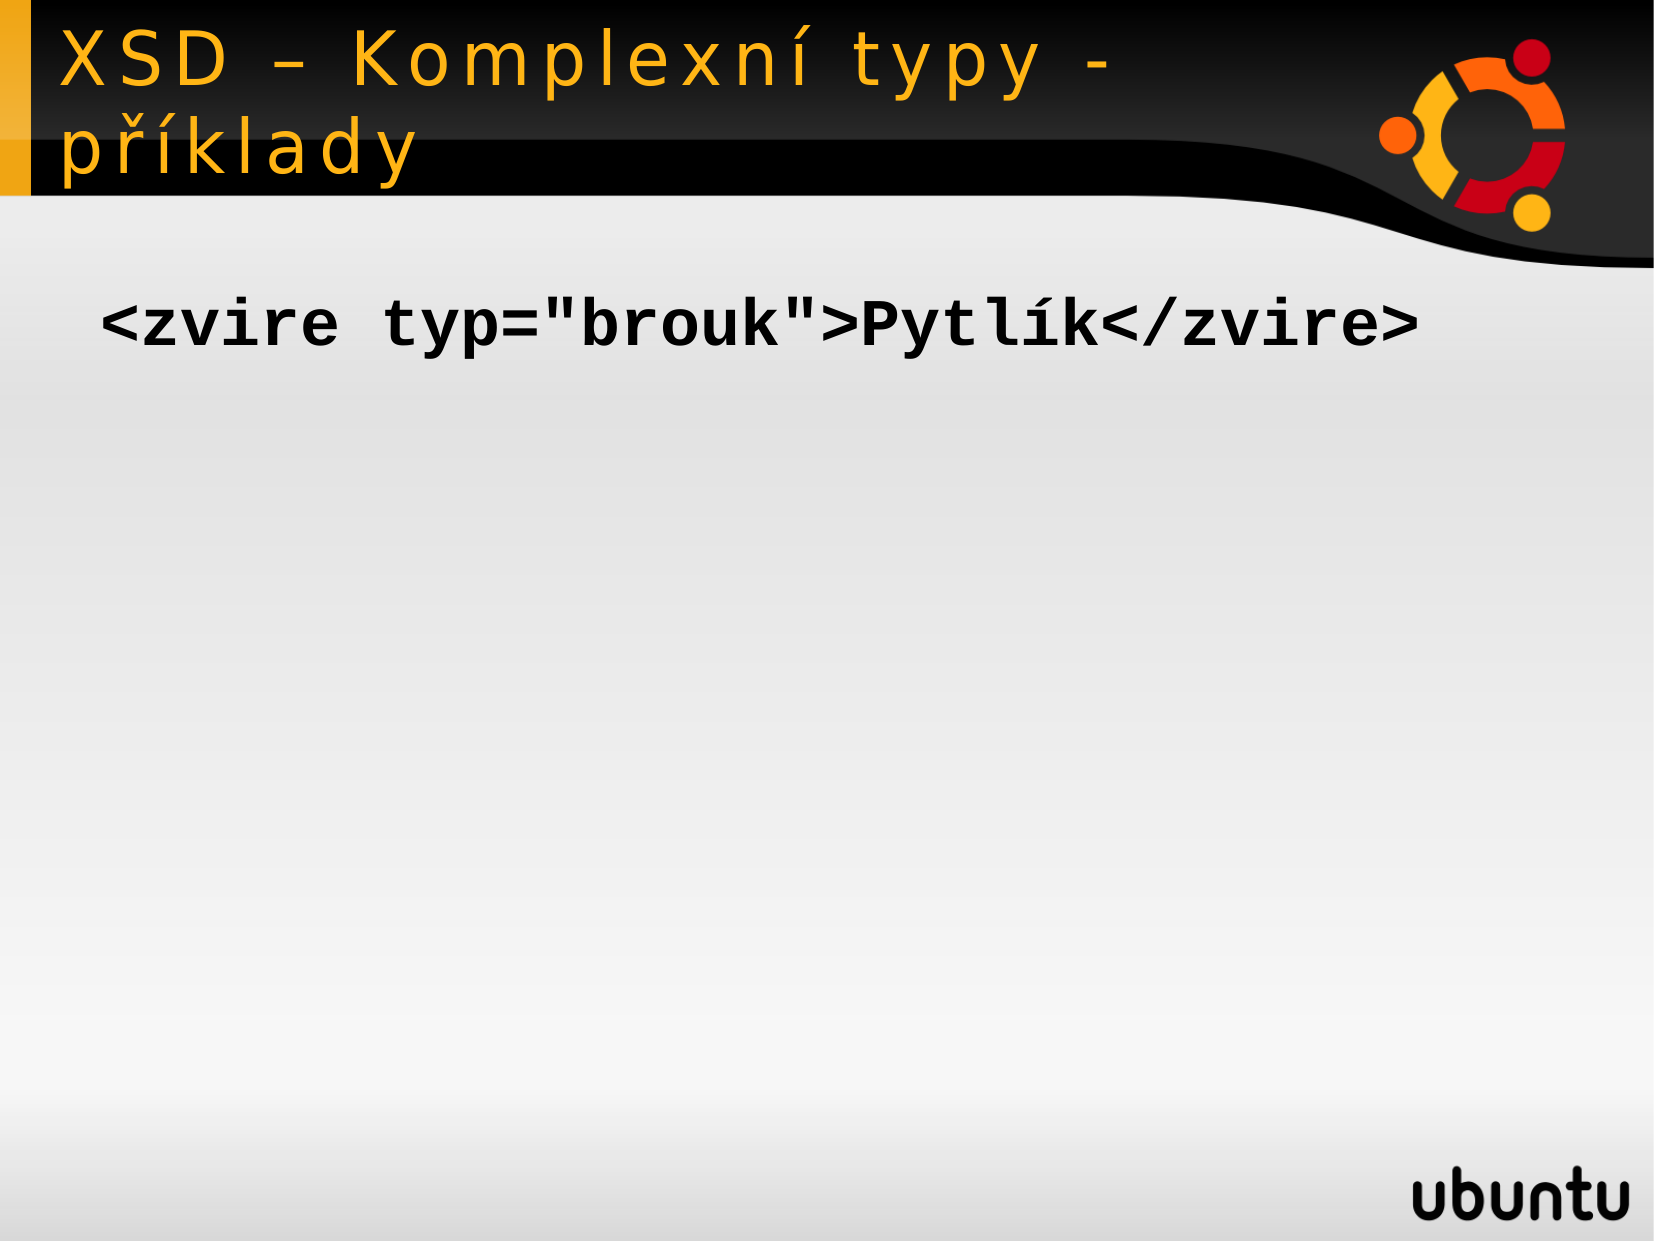

# XSD – Komplexní typy - příklady
<zvire typ="brouk">Pytlík</zvire>